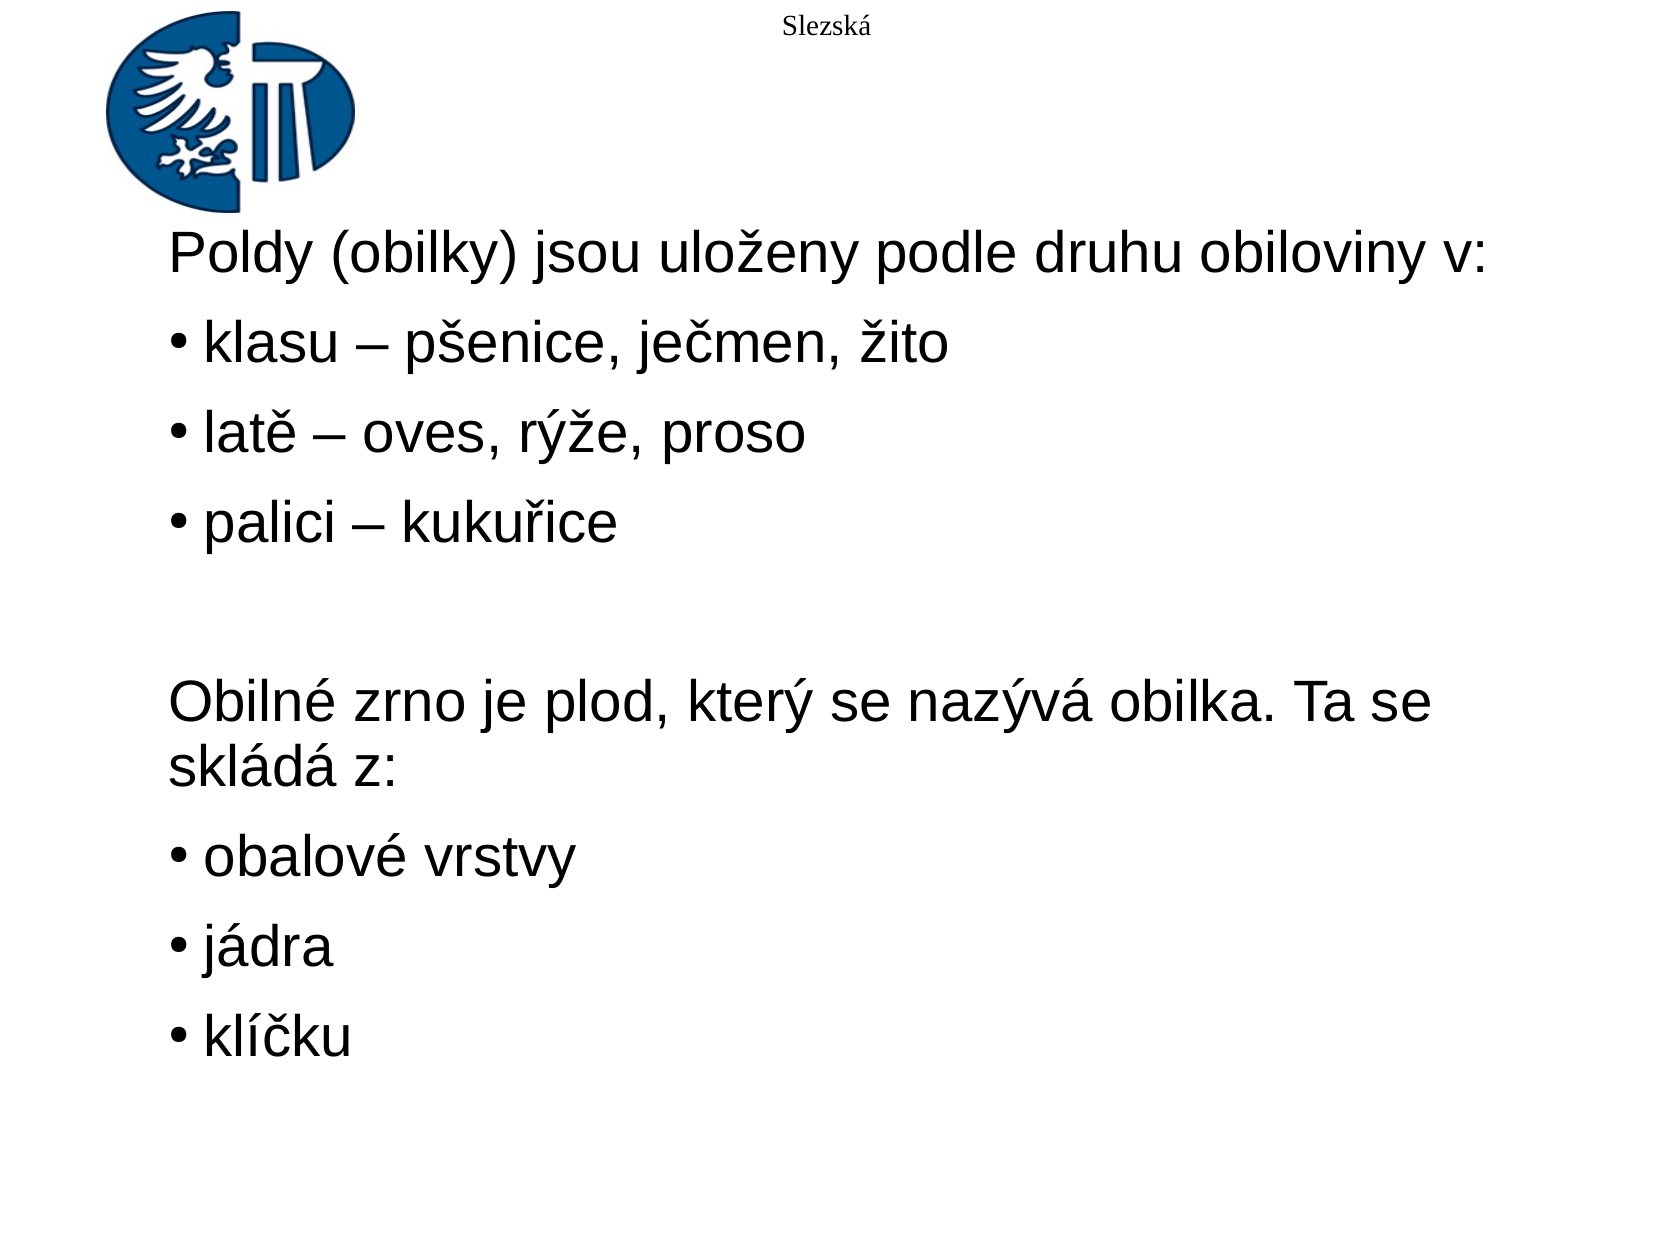

ahoj
Poldy (obilky) jsou uloženy podle druhu obiloviny v:
klasu – pšenice, ječmen, žito
latě – oves, rýže, proso
palici – kukuřice
Obilné zrno je plod, který se nazývá obilka. Ta se skládá z:
obalové vrstvy
jádra
klíčku